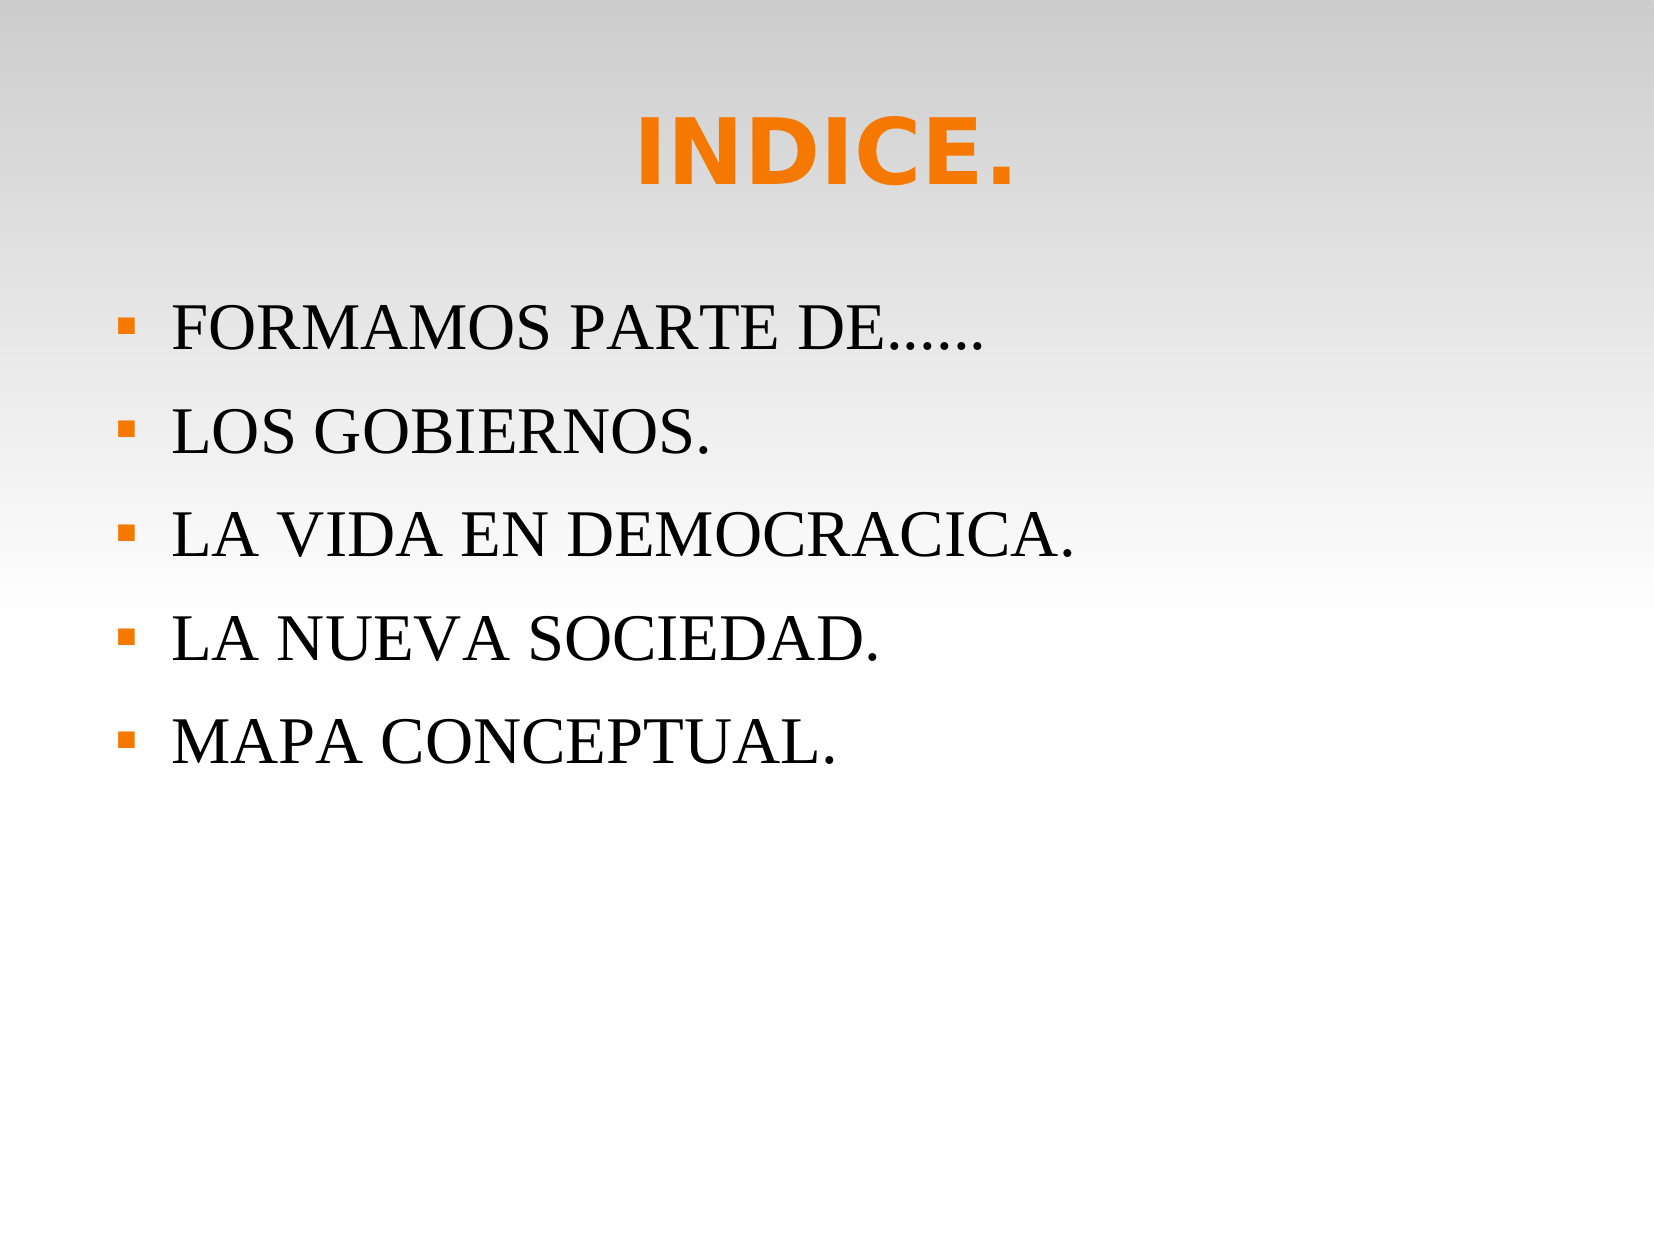

# INDICE.
FORMAMOS PARTE DE......
LOS GOBIERNOS.
LA VIDA EN DEMOCRACICA.
LA NUEVA SOCIEDAD.
MAPA CONCEPTUAL.